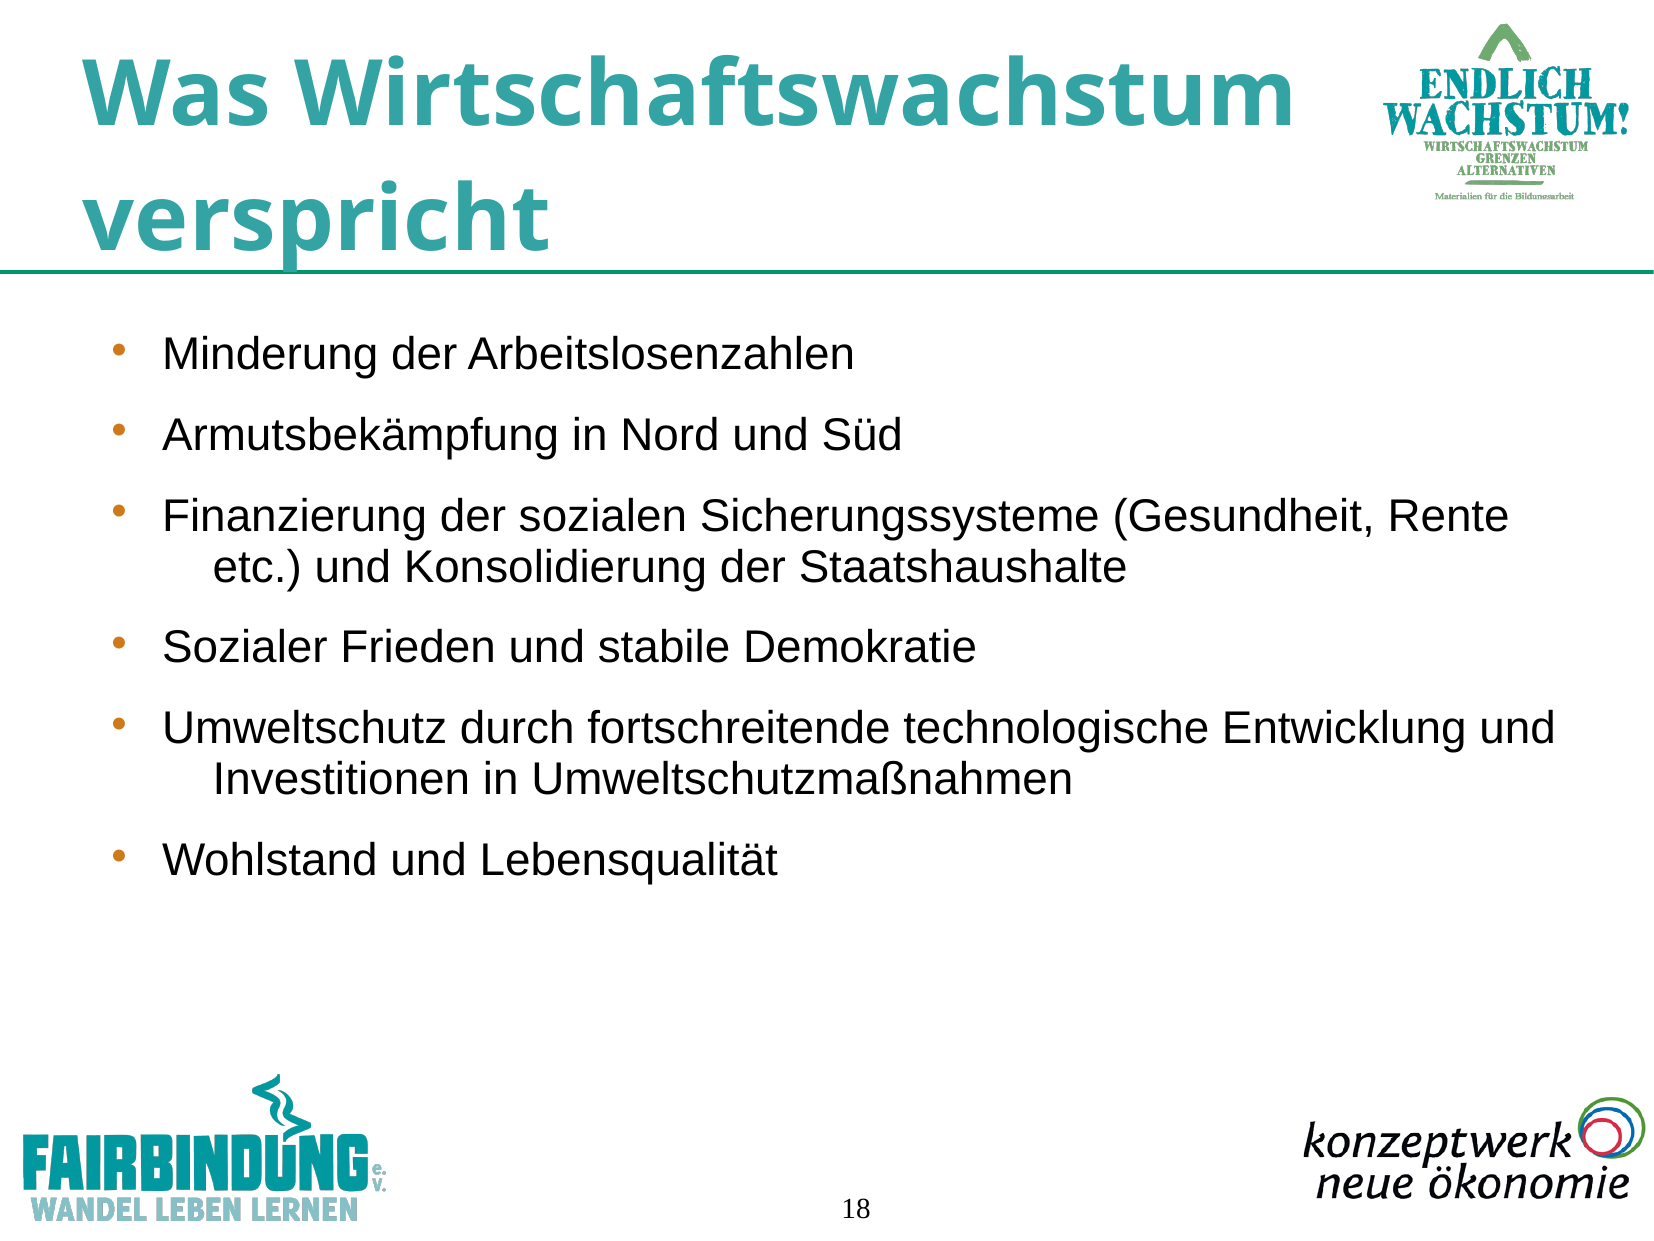

# Was Wirtschaftswachstum verspricht
Minderung der Arbeitslosenzahlen
Armutsbekämpfung in Nord und Süd
Finanzierung der sozialen Sicherungssysteme (Gesundheit, Rente etc.) und Konsolidierung der Staatshaushalte
Sozialer Frieden und stabile Demokratie
Umweltschutz durch fortschreitende technologische Entwicklung und Investitionen in Umweltschutzmaßnahmen
Wohlstand und Lebensqualität
18